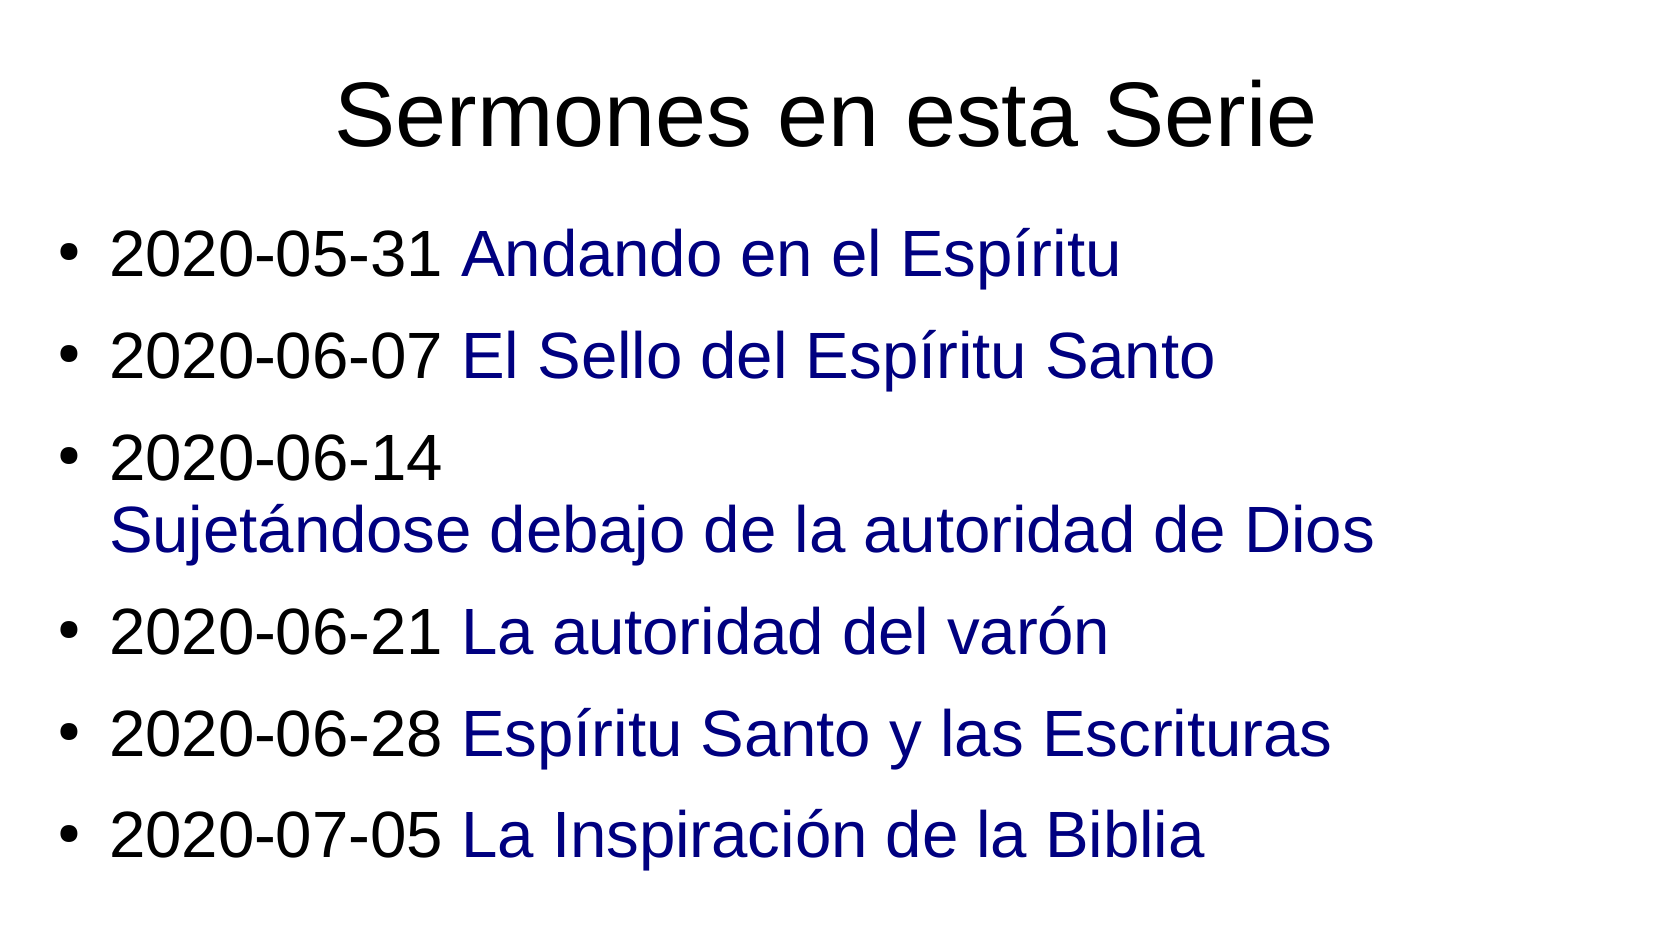

# Sermones en esta Serie
2020-05-31 Andando en el Espíritu
2020-06-07 El Sello del Espíritu Santo
2020-06-14  Sujetándose debajo de la autoridad de Dios
2020-06-21 La autoridad del varón
2020-06-28 Espíritu Santo y las Escrituras
2020-07-05 La Inspiración de la Biblia